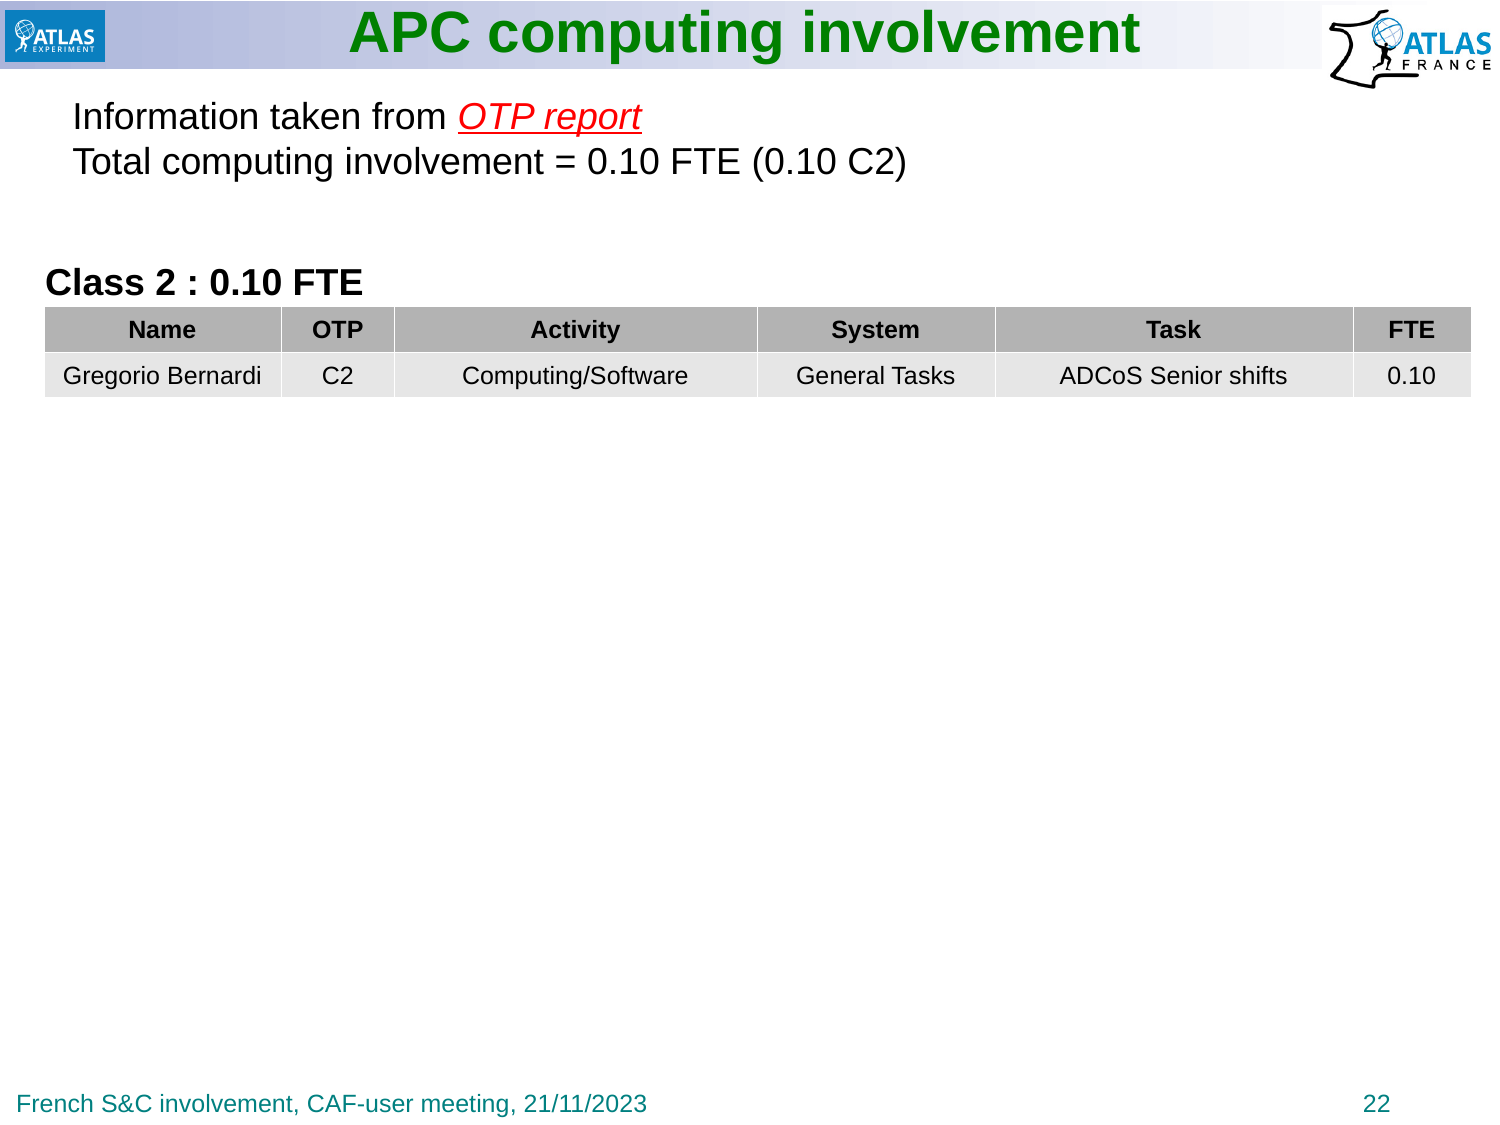

APC computing involvement
Information taken from OTP report
Total computing involvement = 0.10 FTE (0.10 C2)
Class 2 : 0.10 FTE
| Name | OTP | Activity | System | Task | FTE |
| --- | --- | --- | --- | --- | --- |
| Gregorio Bernardi | C2 | Computing/Software | General Tasks | ADCoS Senior shifts | 0.10 |